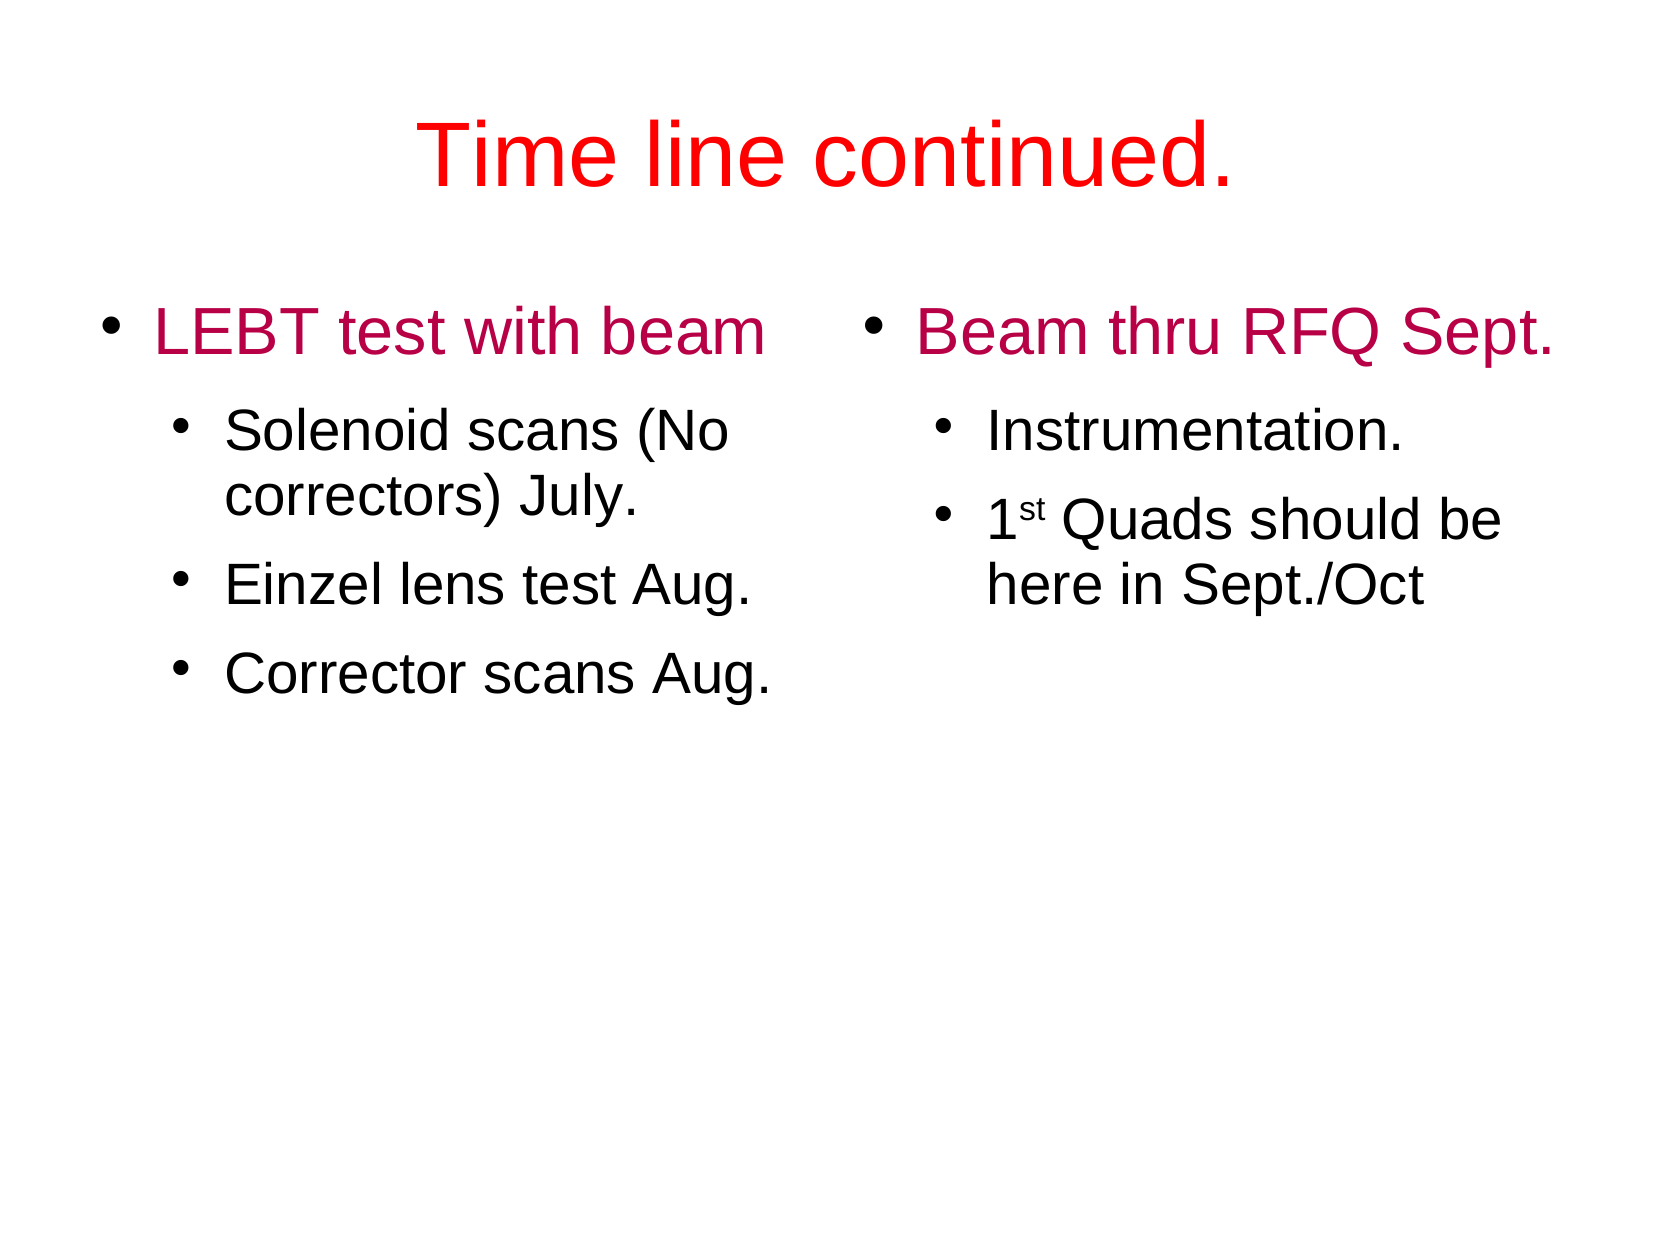

# Time line continued.
LEBT test with beam
Solenoid scans (No correctors) July.
Einzel lens test Aug.
Corrector scans Aug.
Beam thru RFQ Sept.
Instrumentation.
1st Quads should be here in Sept./Oct